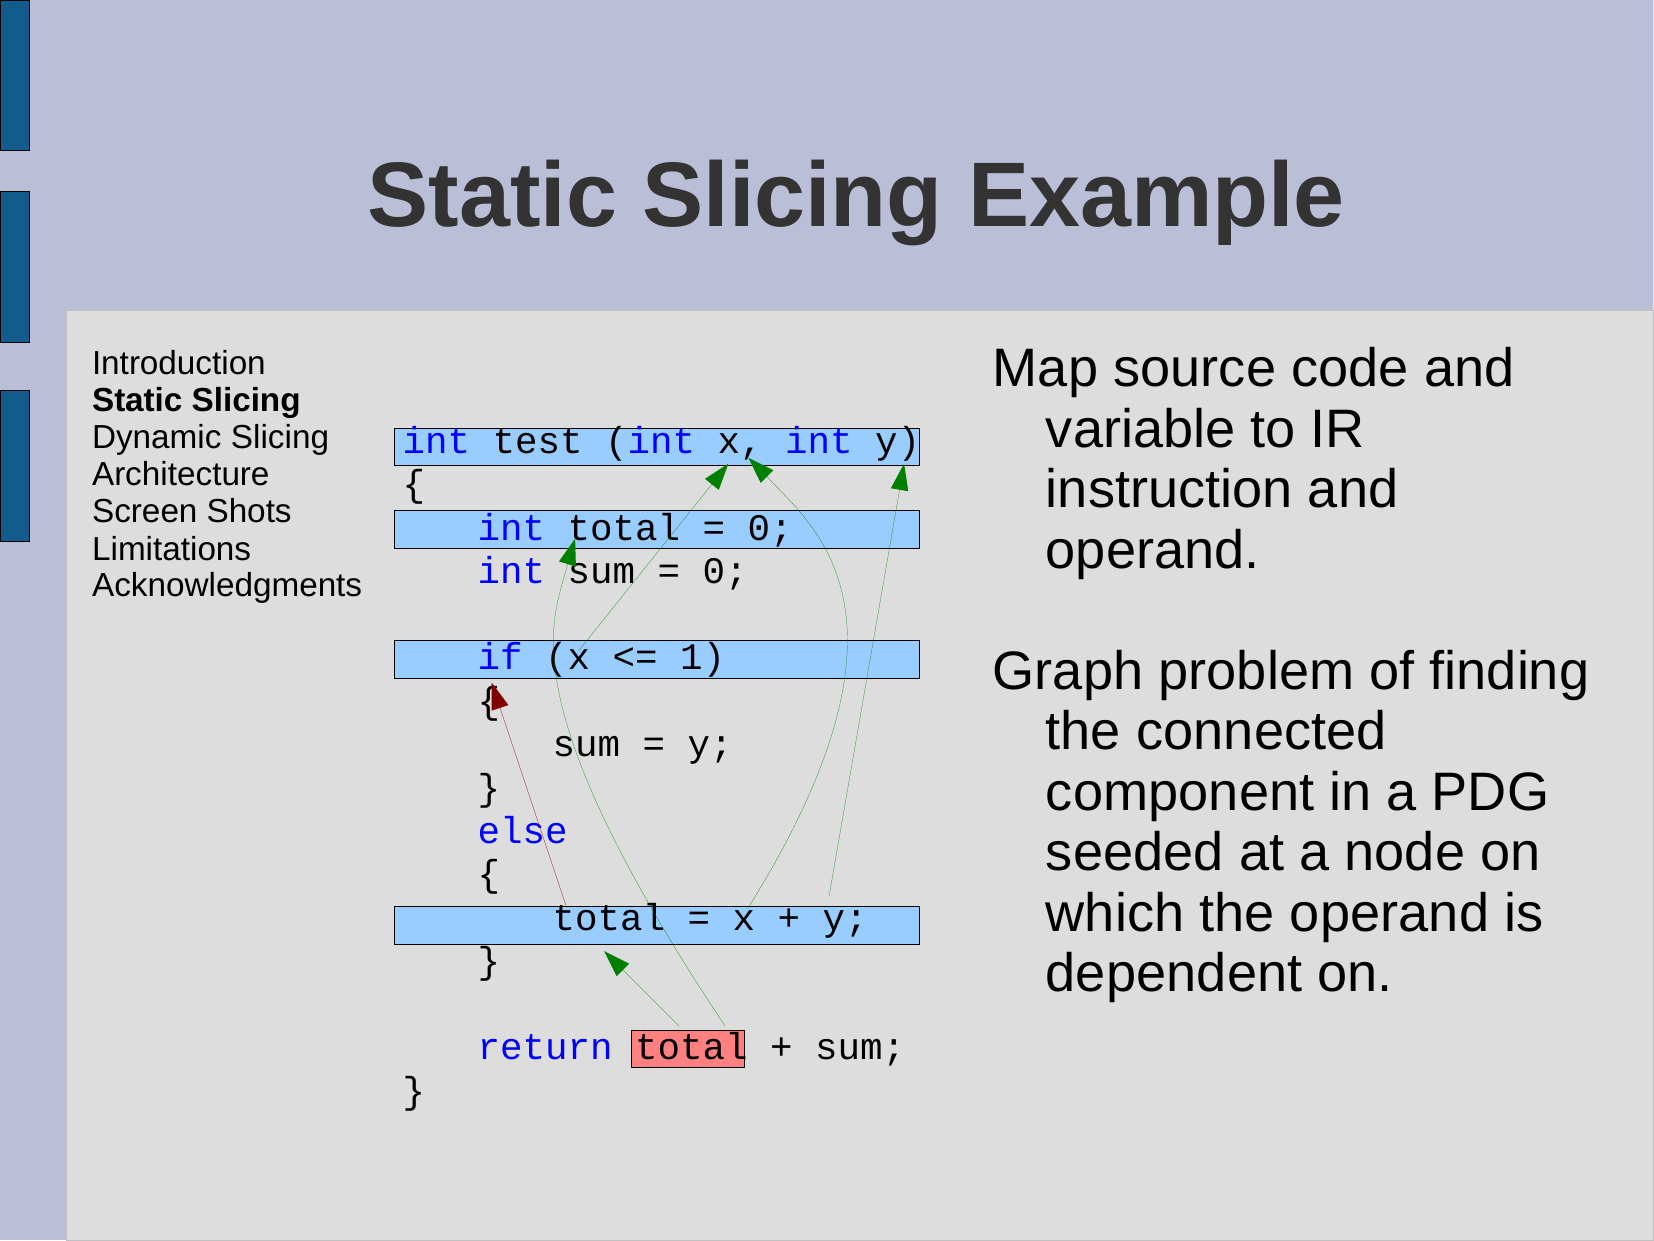

# Static Slicing Example
Map source code and variable to IR instruction and operand.
Graph problem of finding the connected component in a PDG seeded at a node on which the operand is dependent on.
Introduction
Static Slicing
Dynamic Slicing
Architecture
Screen Shots
Limitations
Acknowledgments
int test (int x, int y)
{
int total = 0;
int sum = 0;
if (x <= 1)
{
sum = y;
}
else
{
total = x + y;
}
return total + sum;
}